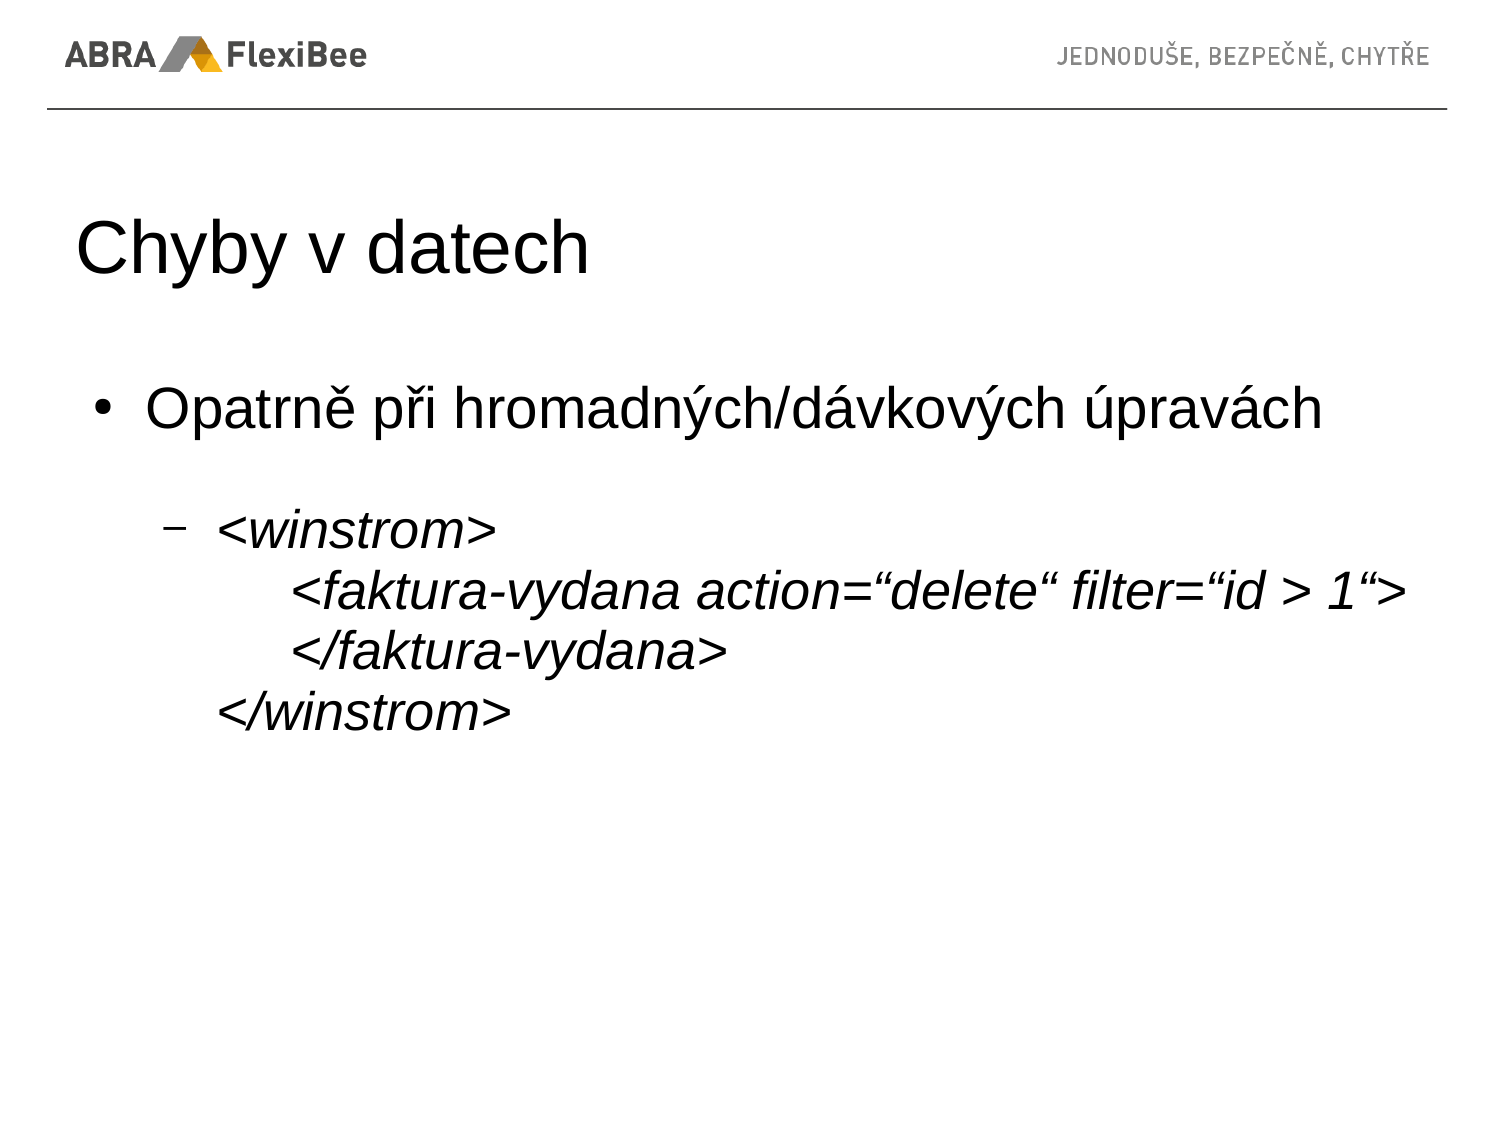

# Chyby v datech
Opatrně při hromadných/dávkových úpravách
<winstrom>
	<faktura-vydana action=“delete“ filter=“id > 1“>
	</faktura-vydana>
</winstrom>